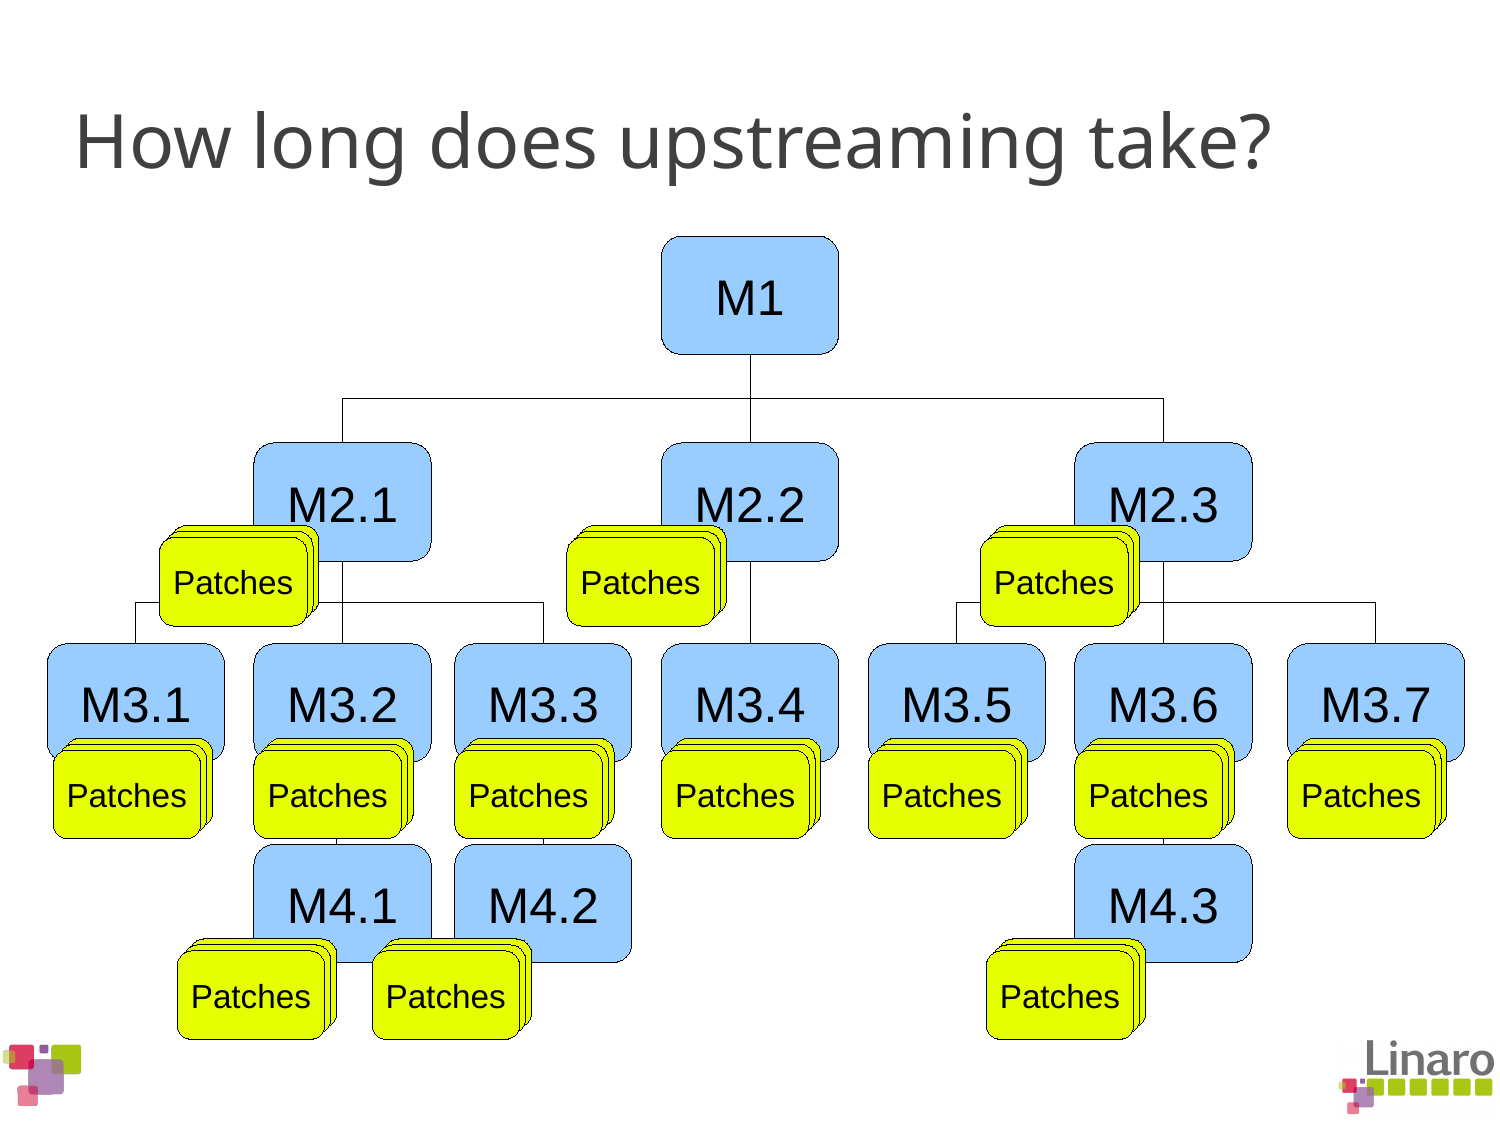

# How long does upstreaming take?
M1
M2.1
M2.2
M2.3
Patches
Patches
Patches
Patches
Patches
Patches
Patches
Patches
Patches
M3.1
M3.2
M3.3
M3.4
M3.5
M3.6
M3.7
Patches
Patches
Patches
Patches
Patches
Patches
Patches
Patches
Patches
Patches
Patches
Patches
Patches
Patches
Patches
Patches
Patches
Patches
Patches
Patches
Patches
Patches
Patches
Patches
Patches
Patches
Patches
Patches
Patches
Patches
Patches
Patches
Patches
Patches
Patches
Patches
Patches
Patches
Patches
Patches
Patches
Patches
M4.1
M4.2
M4.3
Patches
Patches
Patches
Patches
Patches
Patches
Patches
Patches
Patches
Patches
Patches
Patches
Patches
Patches
Patches
Patches
Patches
Patches